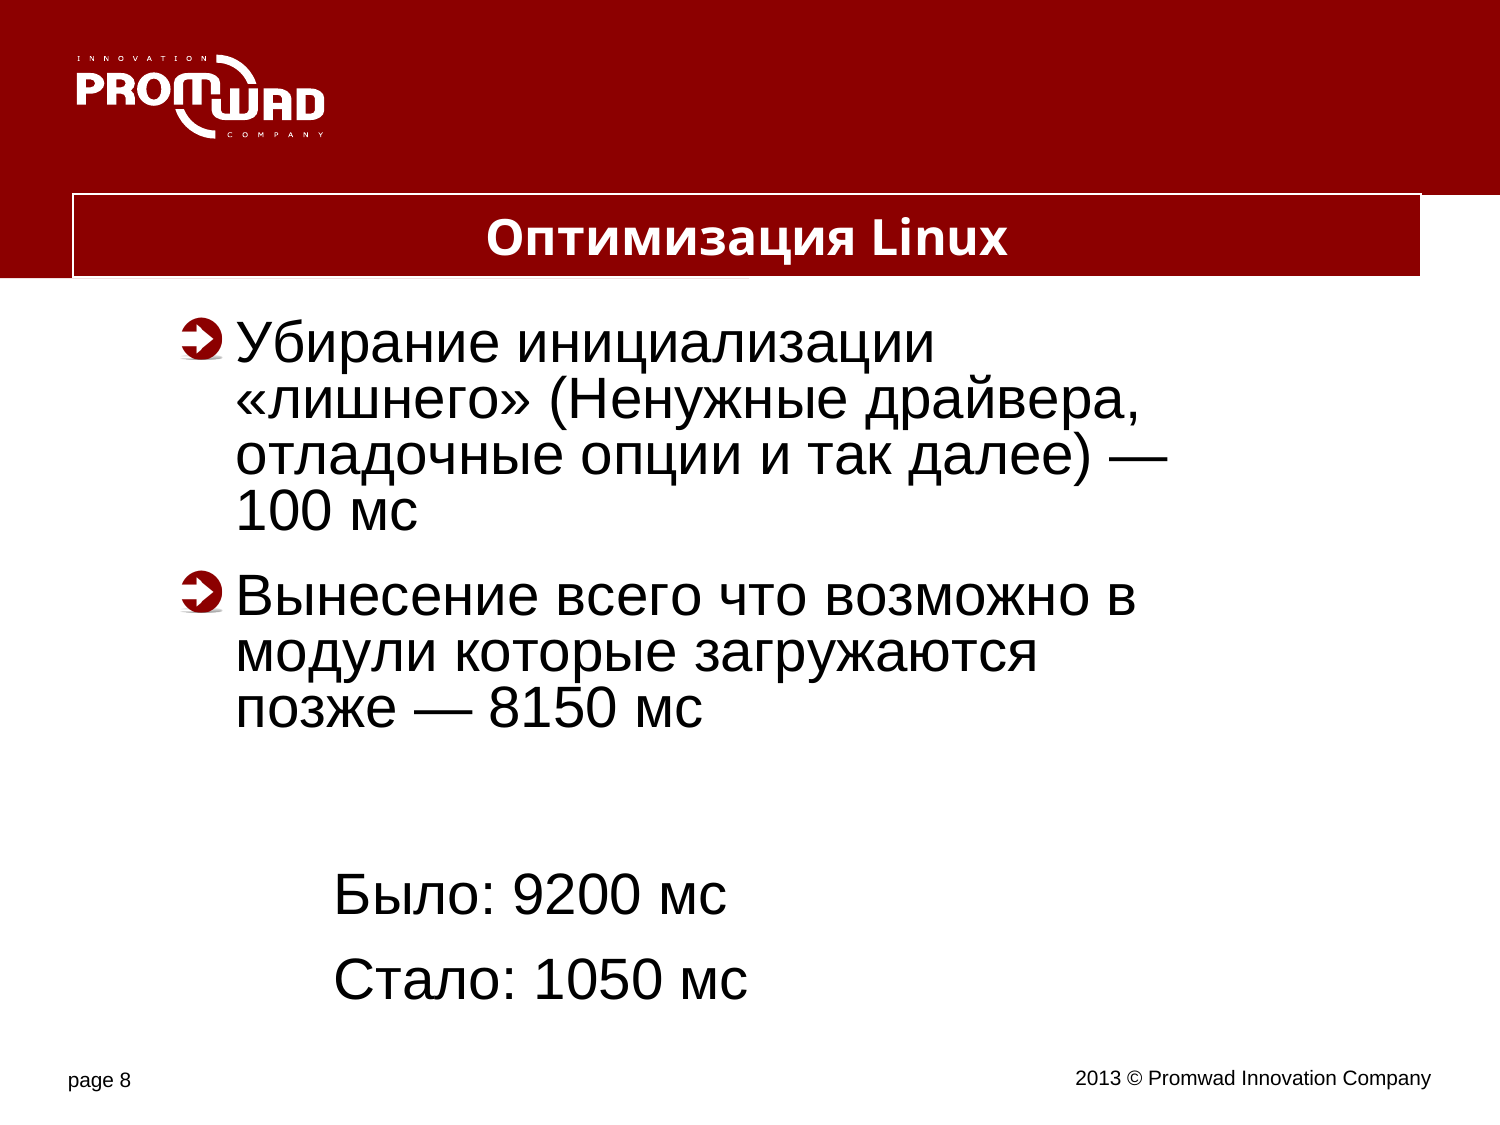

Оптимизация Linux
Убирание инициализации «лишнего» (Ненужные драйвера, отладочные опции и так далее) — 100 мс
Вынесение всего что возможно в модули которые загружаются позже — 8150 мс
Было: 9200 мс
Стало: 1050 мс
2013 © Promwad Innovation Company